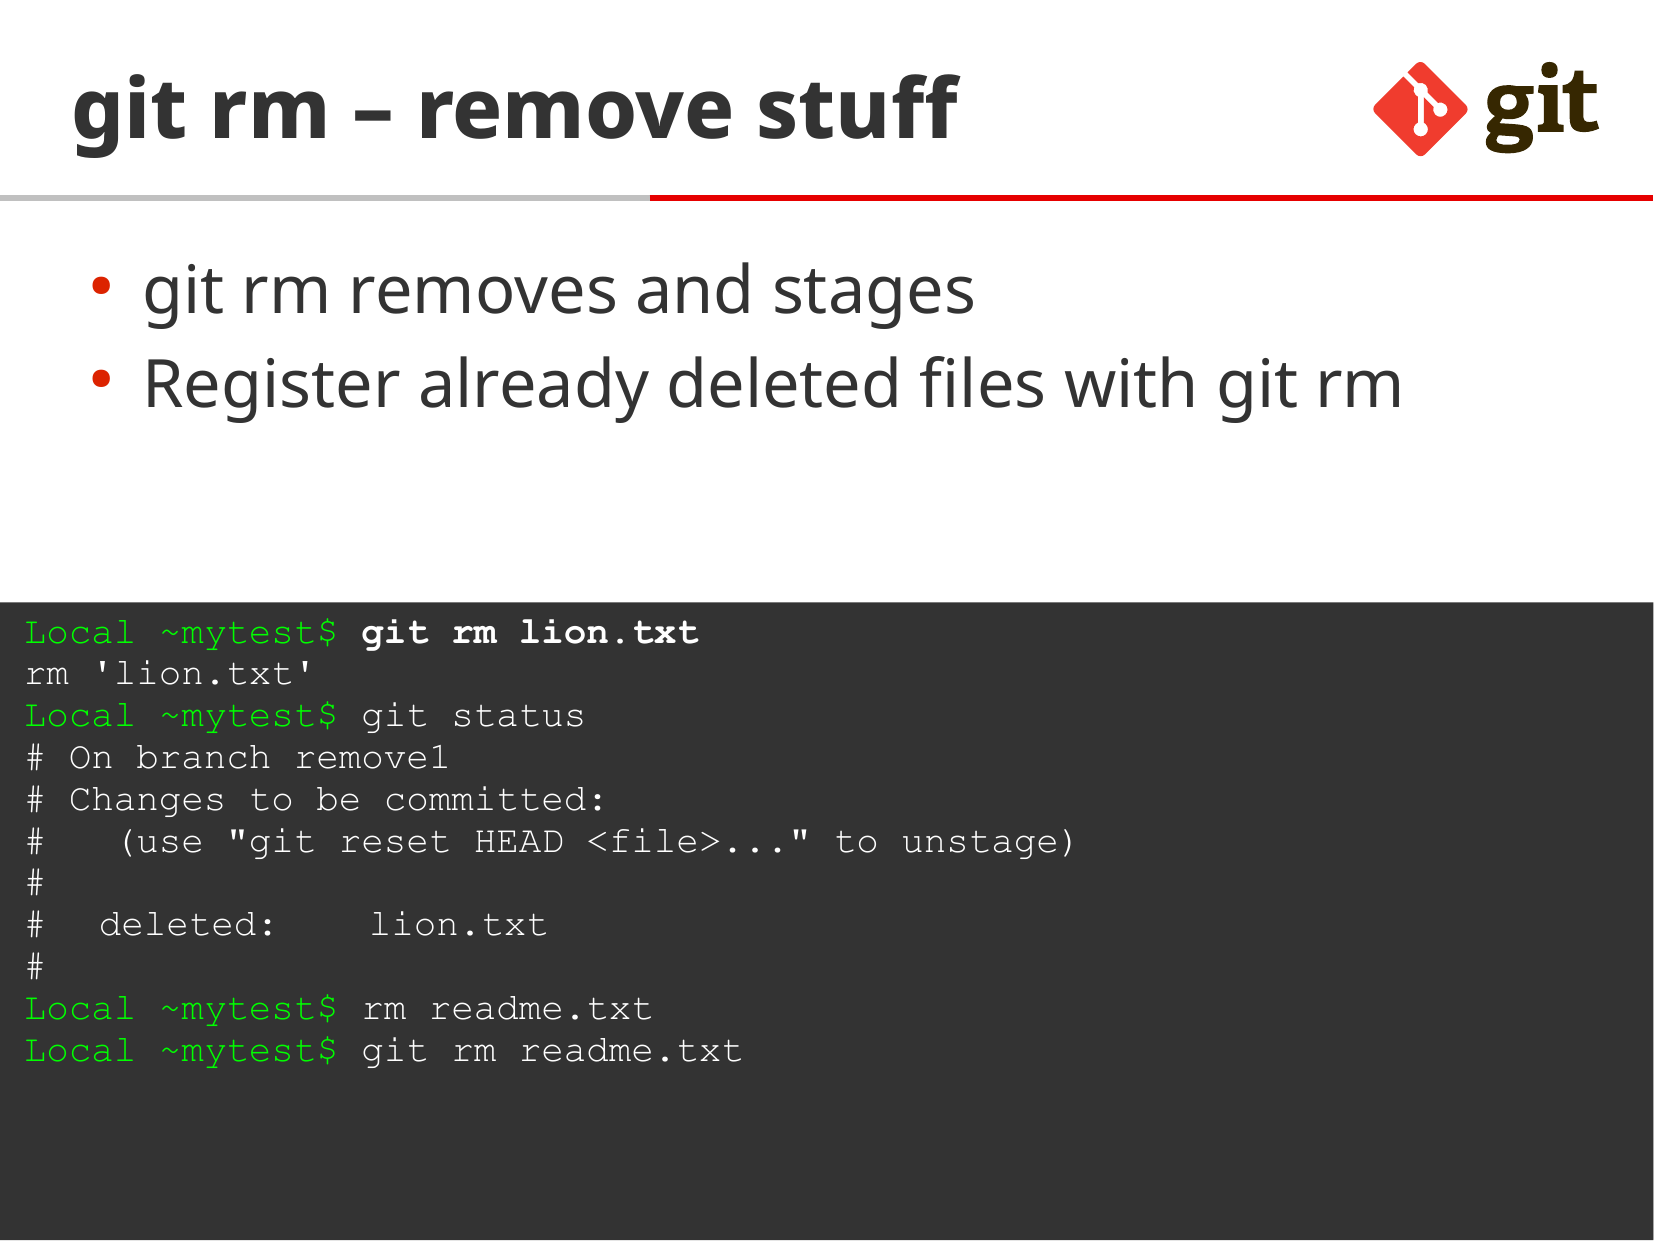

# git rm – remove stuff
git rm removes and stages
Register already deleted files with git rm
Local ~mytest$ git rm lion.txt
rm 'lion.txt'
Local ~mytest$ git status
# On branch remove1
# Changes to be committed:
# (use "git reset HEAD <file>..." to unstage)
#
#	deleted: lion.txt
#
Local ~mytest$ rm readme.txt
Local ~mytest$ git rm readme.txt
40